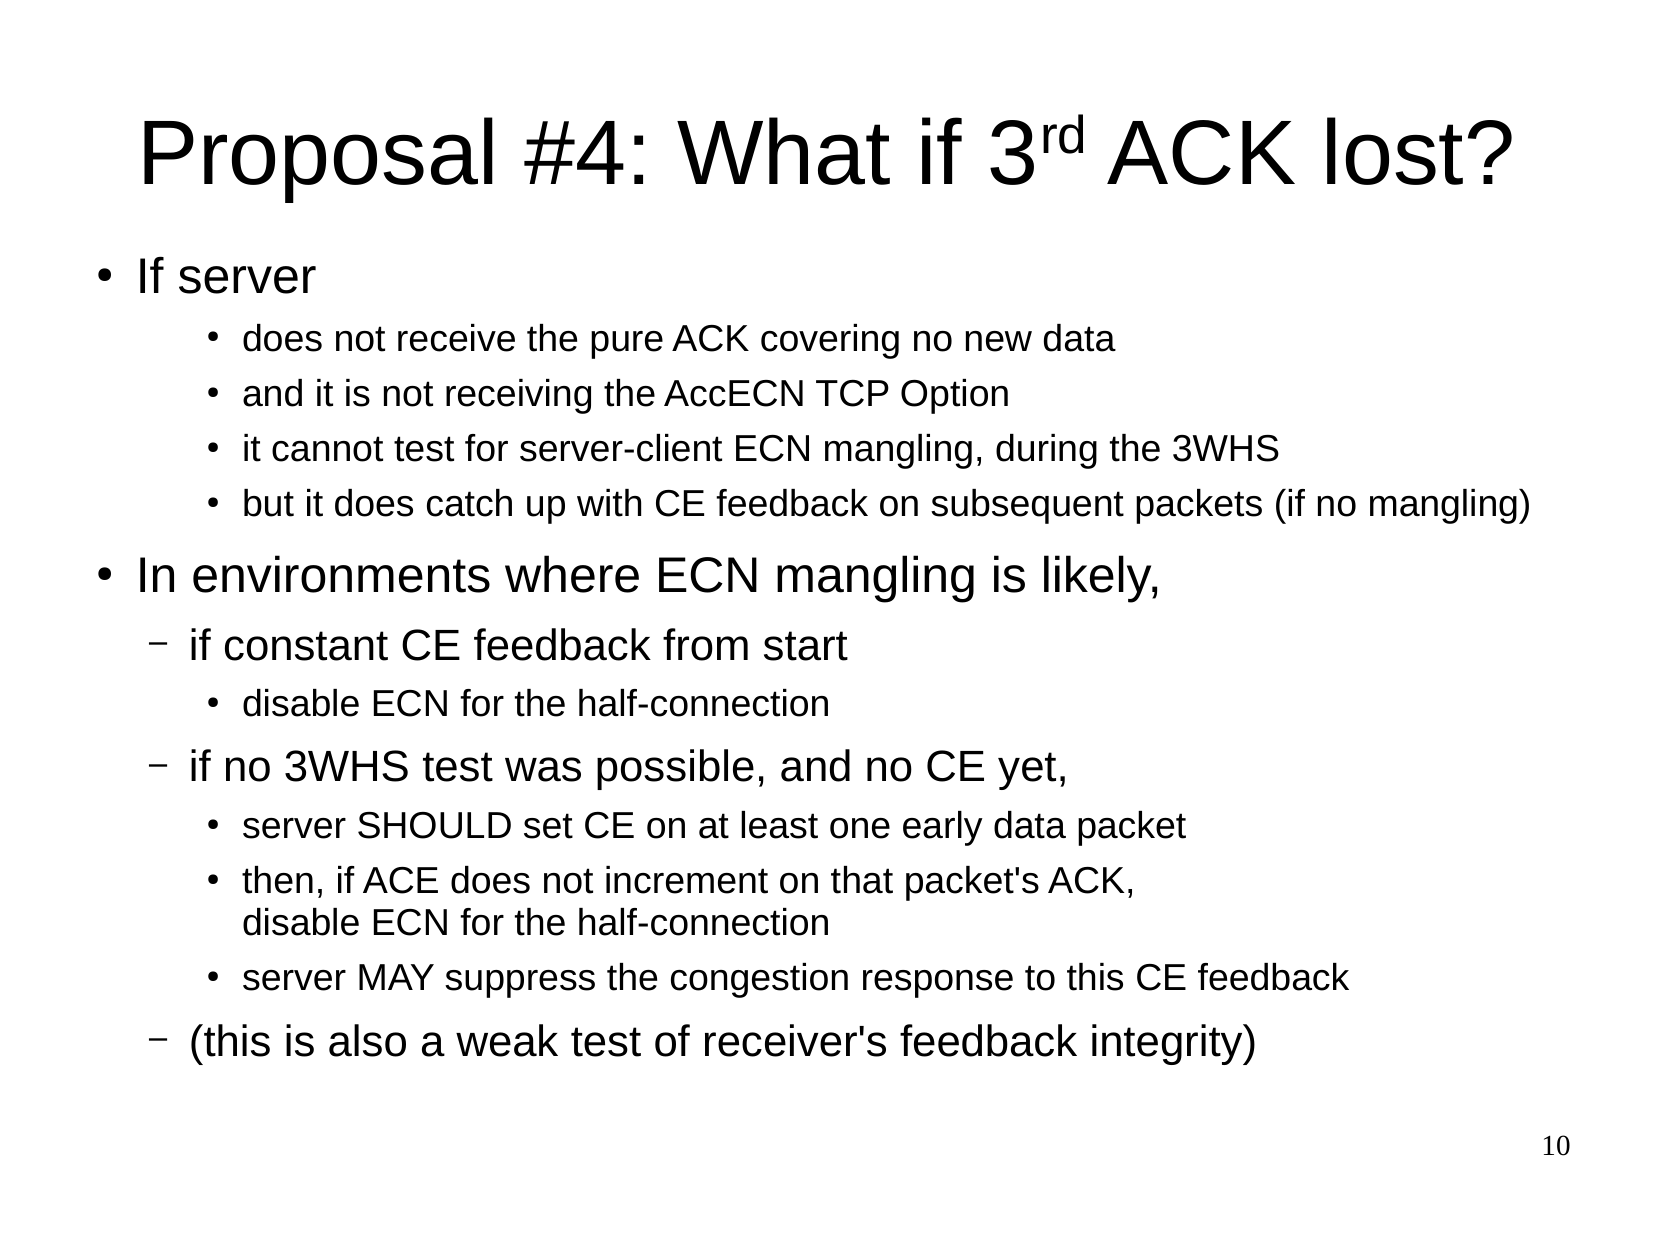

# Proposal #4: What if 3rd ACK lost?
If server
does not receive the pure ACK covering no new data
and it is not receiving the AccECN TCP Option
it cannot test for server-client ECN mangling, during the 3WHS
but it does catch up with CE feedback on subsequent packets (if no mangling)
In environments where ECN mangling is likely,
if constant CE feedback from start
disable ECN for the half-connection
if no 3WHS test was possible, and no CE yet,
server SHOULD set CE on at least one early data packet
then, if ACE does not increment on that packet's ACK,
disable ECN for the half-connection
server MAY suppress the congestion response to this CE feedback
(this is also a weak test of receiver's feedback integrity)
10